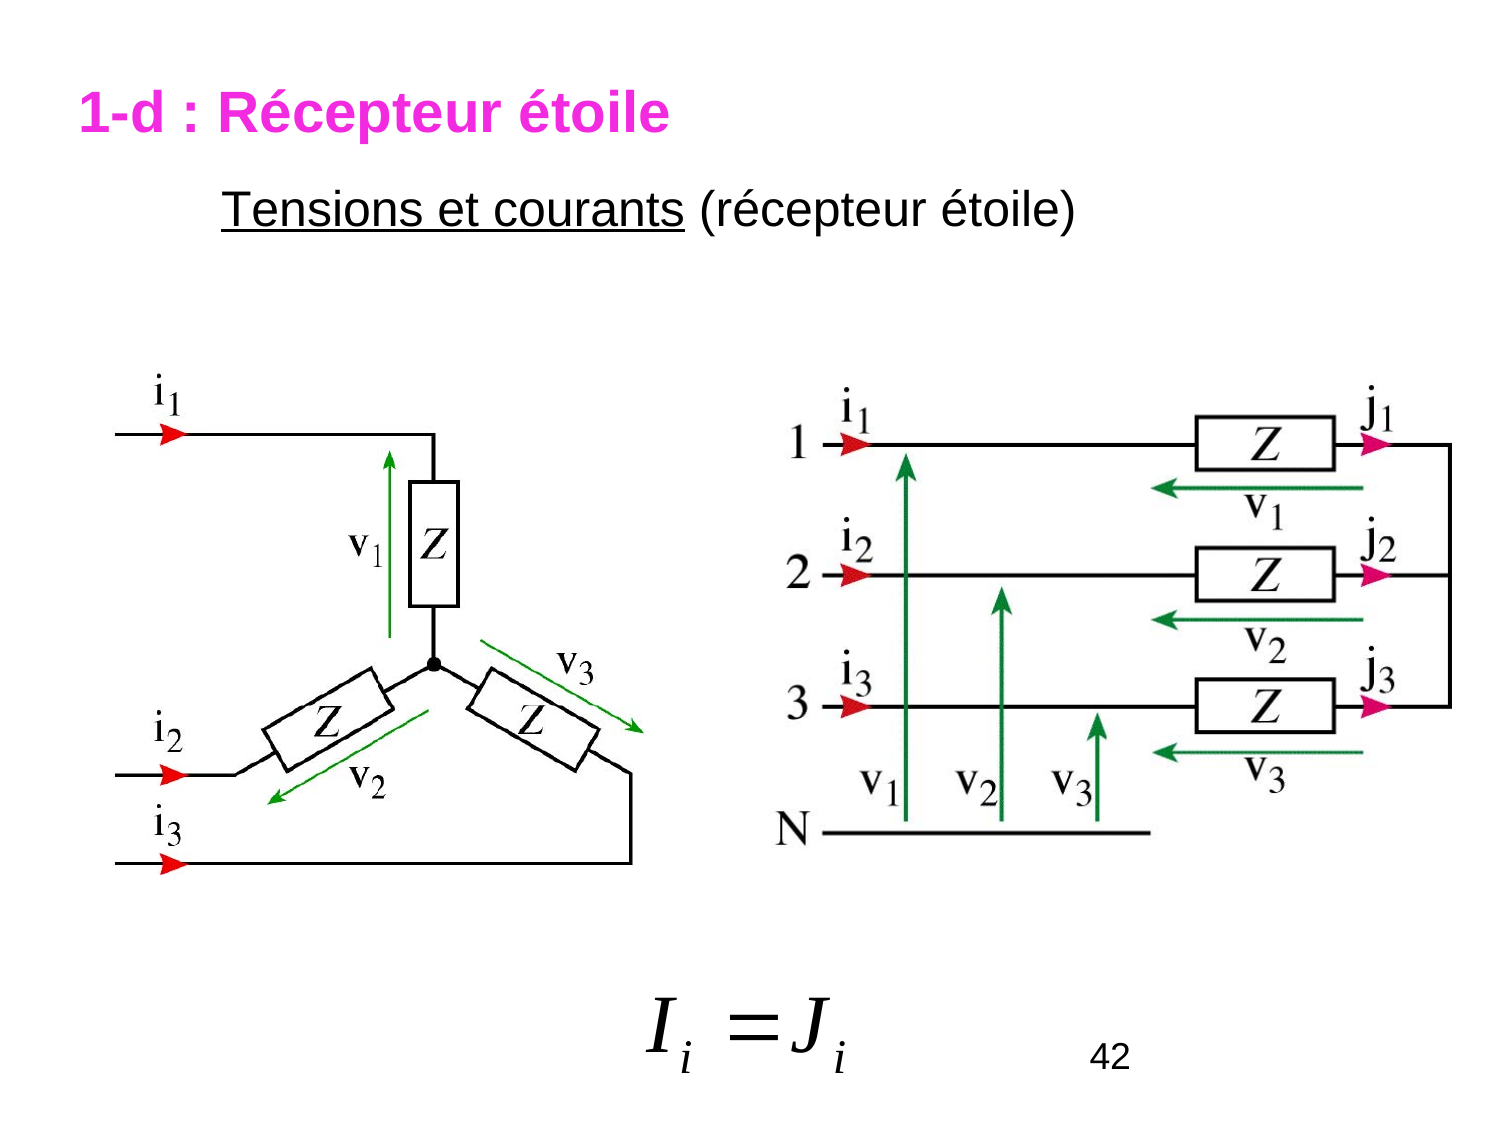

1-d : Récepteur étoile
Tensions et courants (récepteur étoile)
42